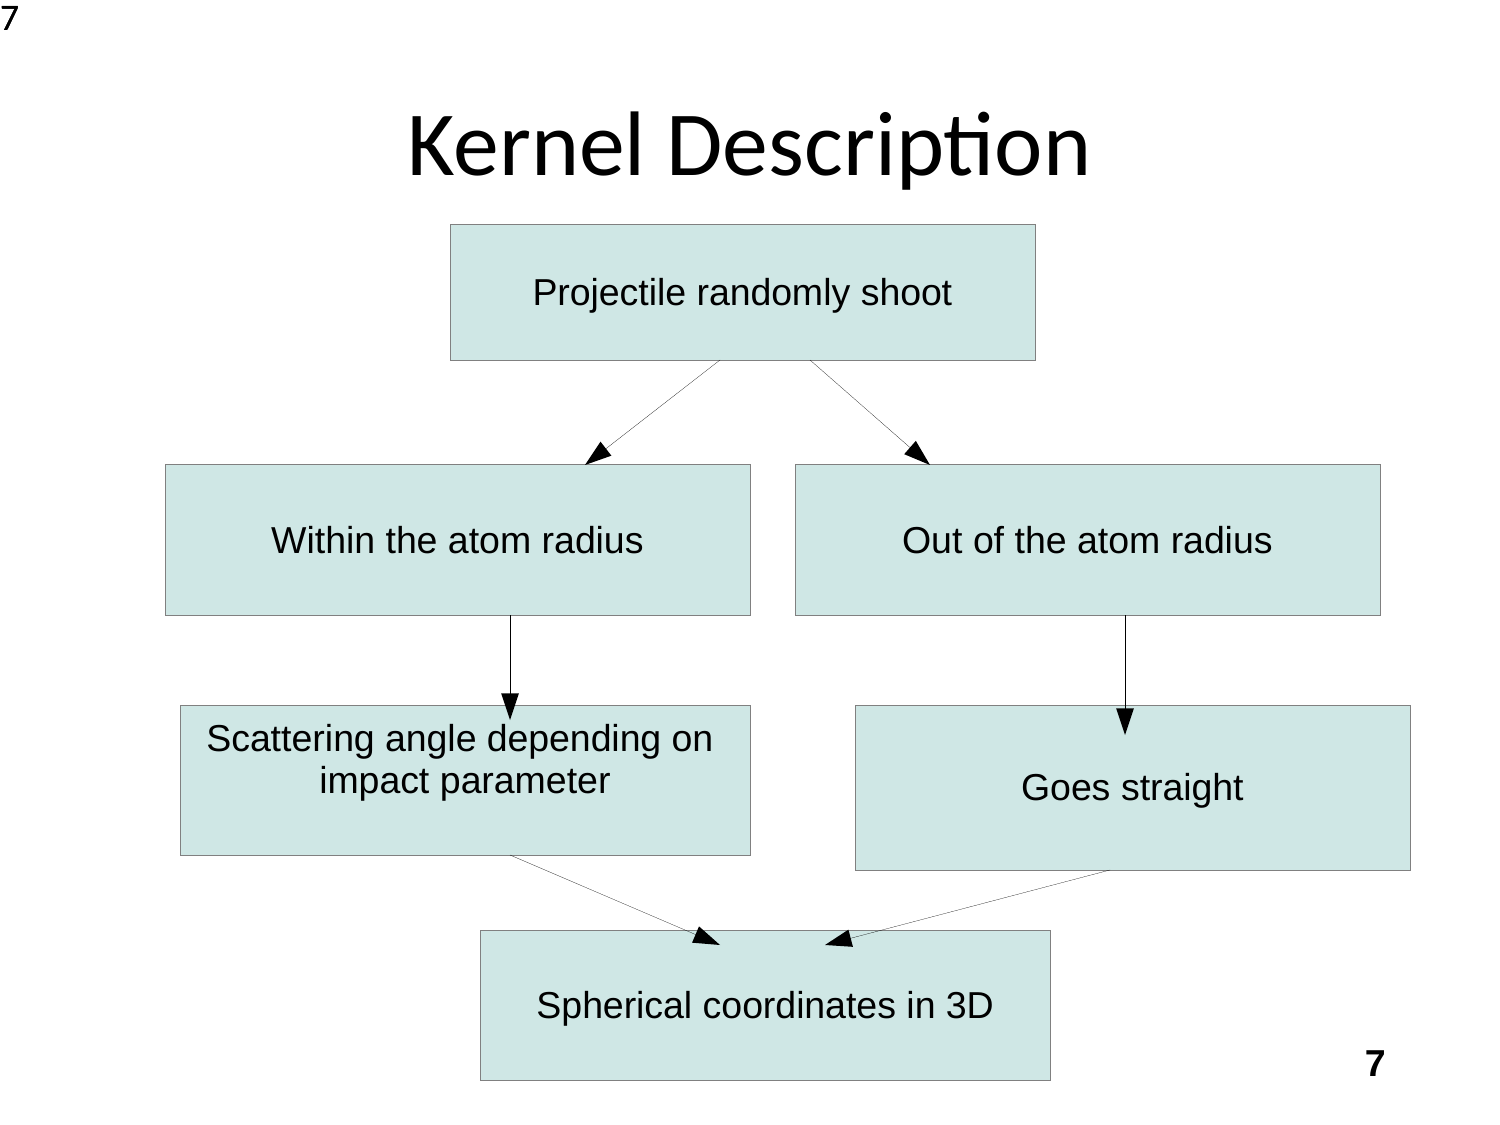

7
# Kernel Description
Projectile randomly shoot
Within the atom radius
Out of the atom radius
Scattering angle depending on
impact parameter
Goes straight
Spherical coordinates in 3D
7